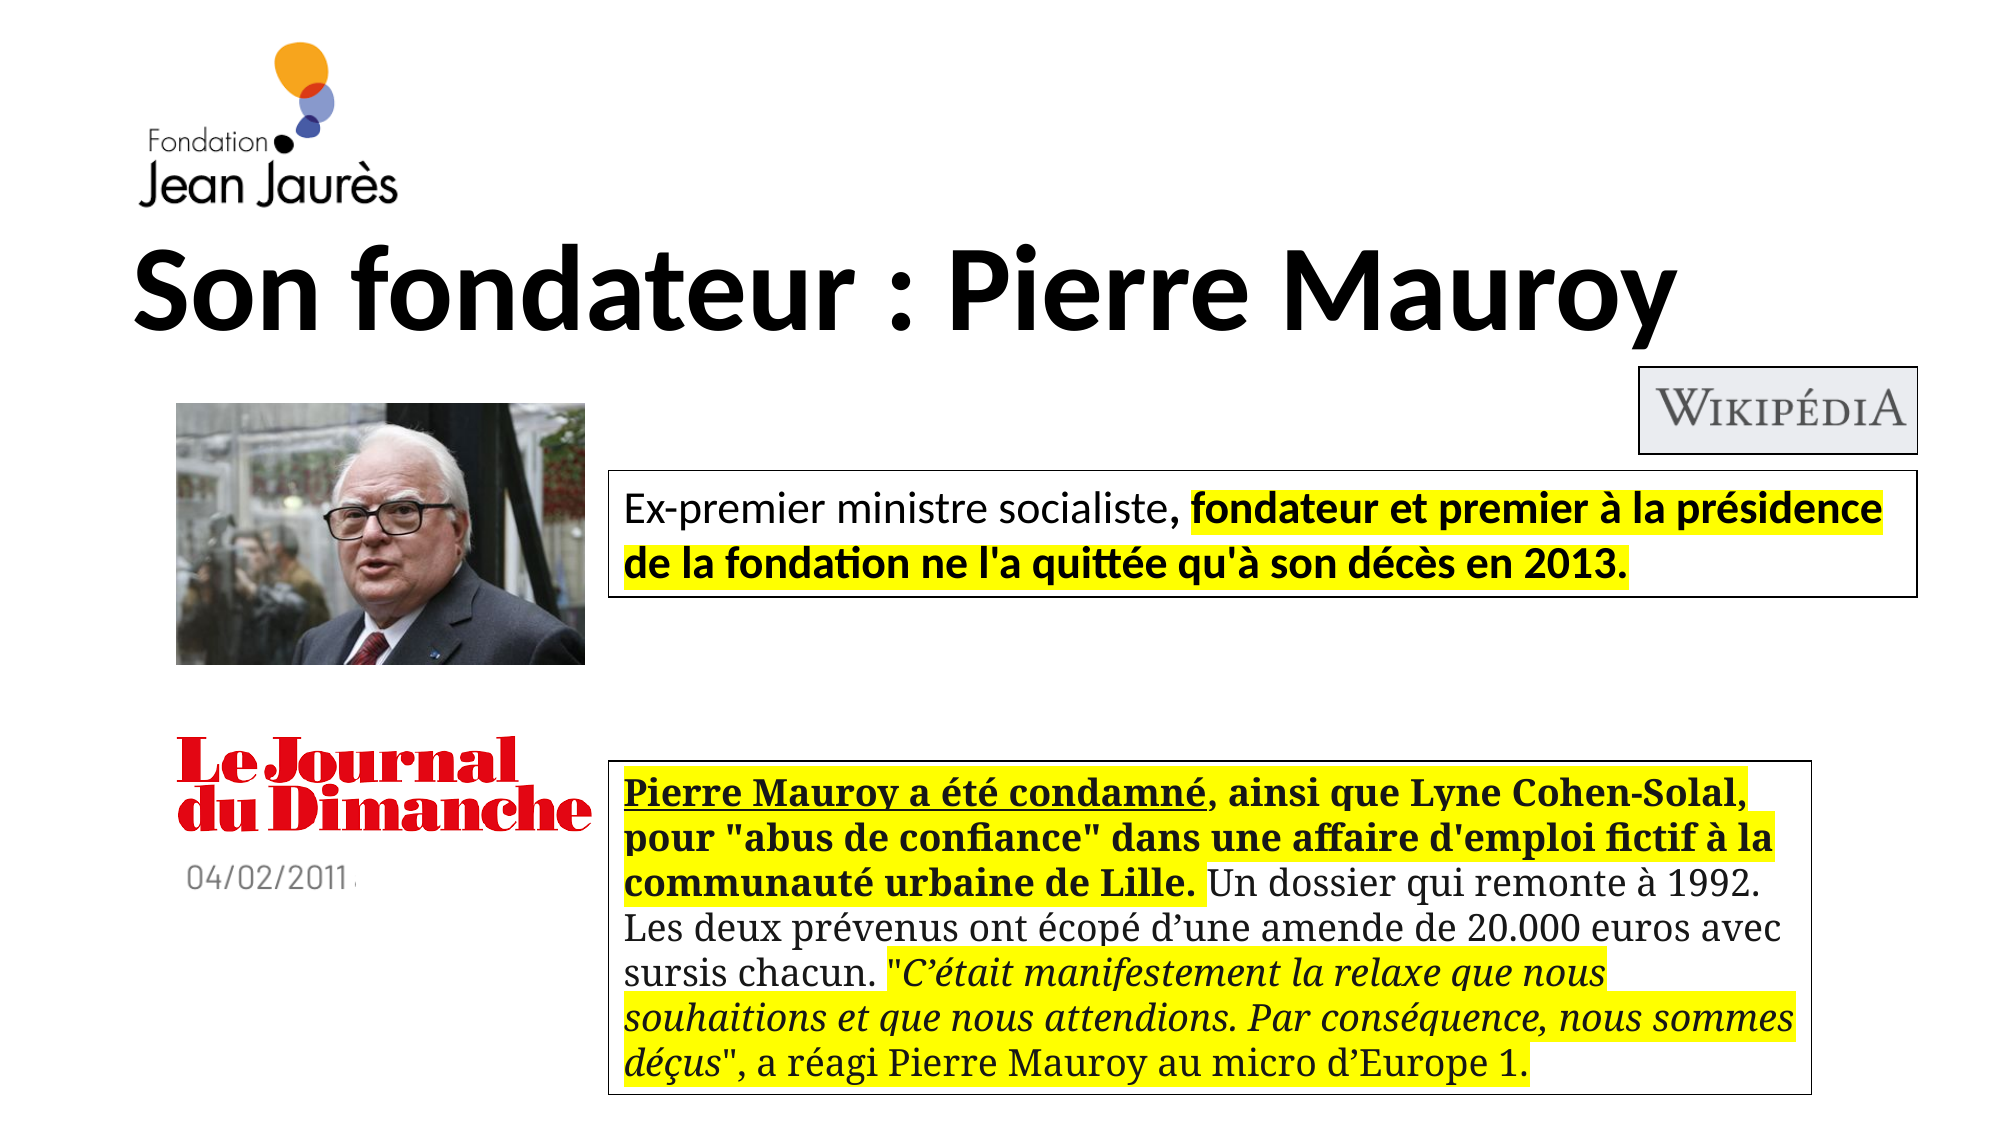

Son fondateur : Pierre Mauroy
Ex-premier ministre socialiste, fondateur et premier à la présidence de la fondation ne l'a quittée qu'à son décès en 2013.
Pierre Mauroy a été condamné, ainsi que Lyne Cohen-Solal, pour "abus de confiance" dans une affaire d'emploi fictif à la communauté urbaine de Lille. Un dossier qui remonte à 1992. Les deux prévenus ont écopé d’une amende de 20.000 euros avec sursis chacun. "C’était manifestement la relaxe que nous souhaitions et que nous attendions. Par conséquence, nous sommes déçus", a réagi Pierre Mauroy au micro d’Europe 1.